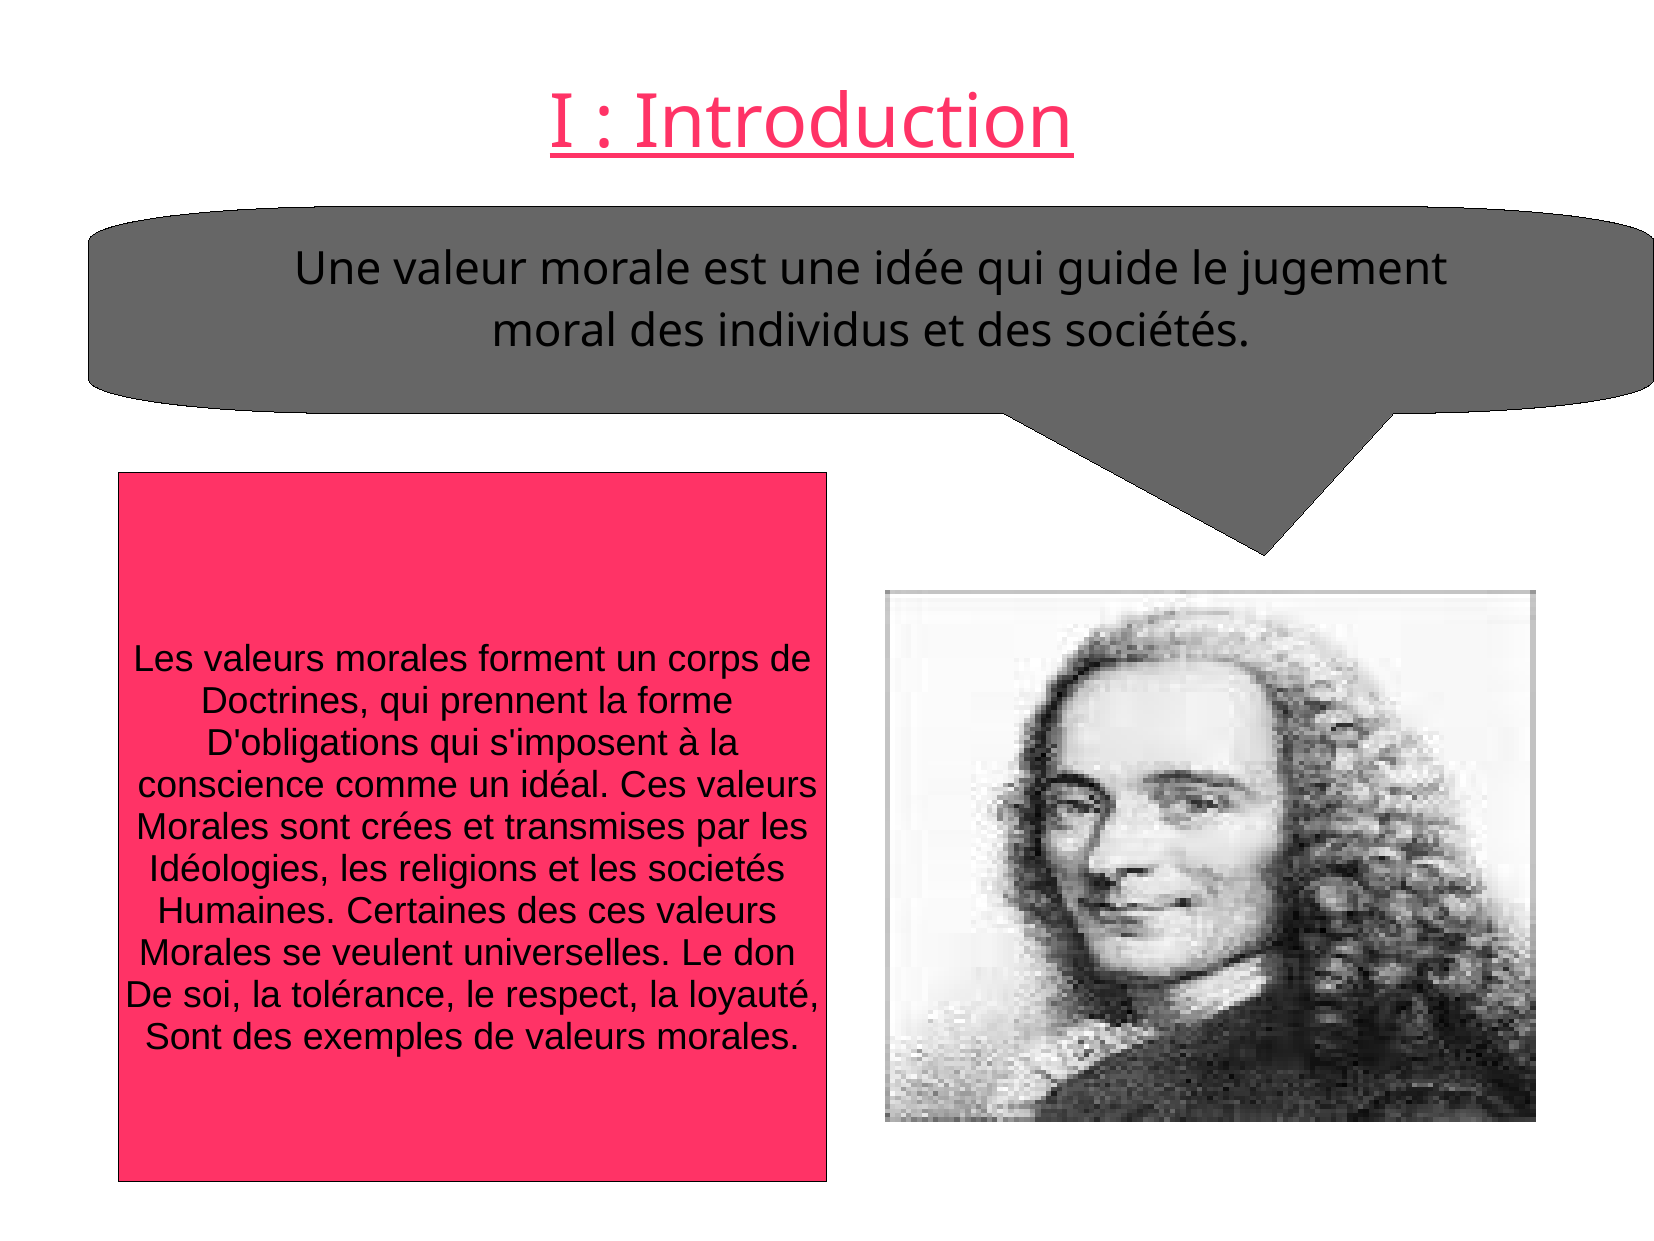

I : Introduction
Une valeur morale est une idée qui guide le jugement moral des individus et des sociétés.
Les valeurs morales forment un corps de
Doctrines, qui prennent la forme
D'obligations qui s'imposent à la
 conscience comme un idéal. Ces valeurs
Morales sont crées et transmises par les
Idéologies, les religions et les societés
Humaines. Certaines des ces valeurs
Morales se veulent universelles. Le don
De soi, la tolérance, le respect, la loyauté,
Sont des exemples de valeurs morales.